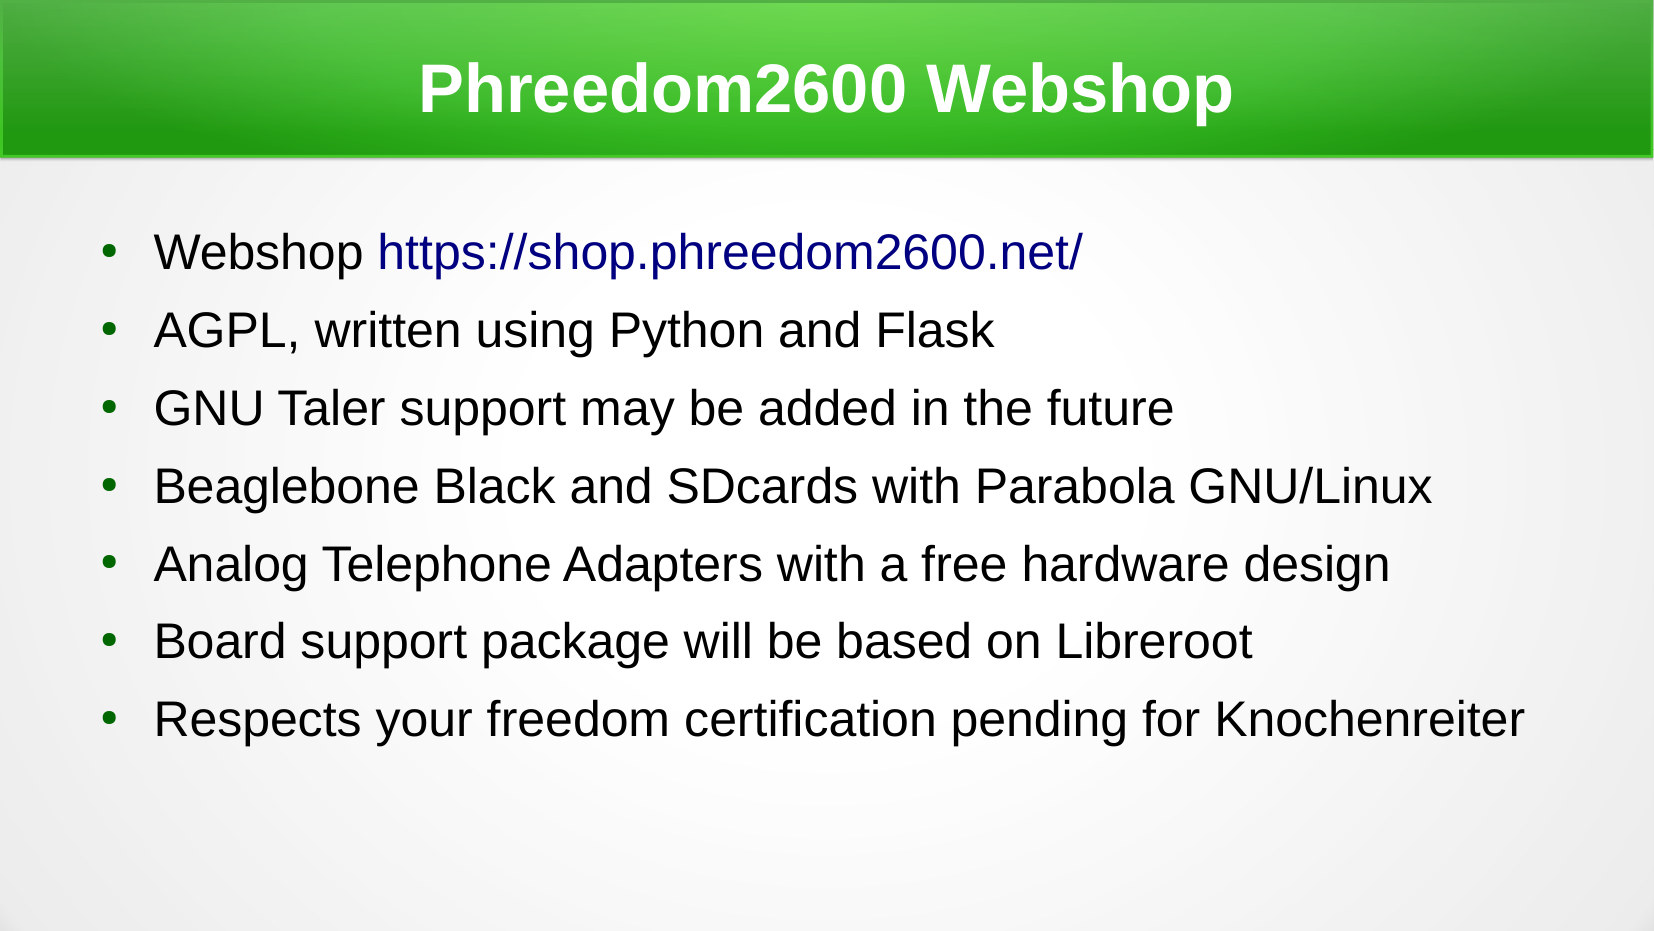

# Phreedom2600 Webshop
Webshop https://shop.phreedom2600.net/
AGPL, written using Python and Flask
GNU Taler support may be added in the future
Beaglebone Black and SDcards with Parabola GNU/Linux
Analog Telephone Adapters with a free hardware design
Board support package will be based on Libreroot
Respects your freedom certification pending for Knochenreiter